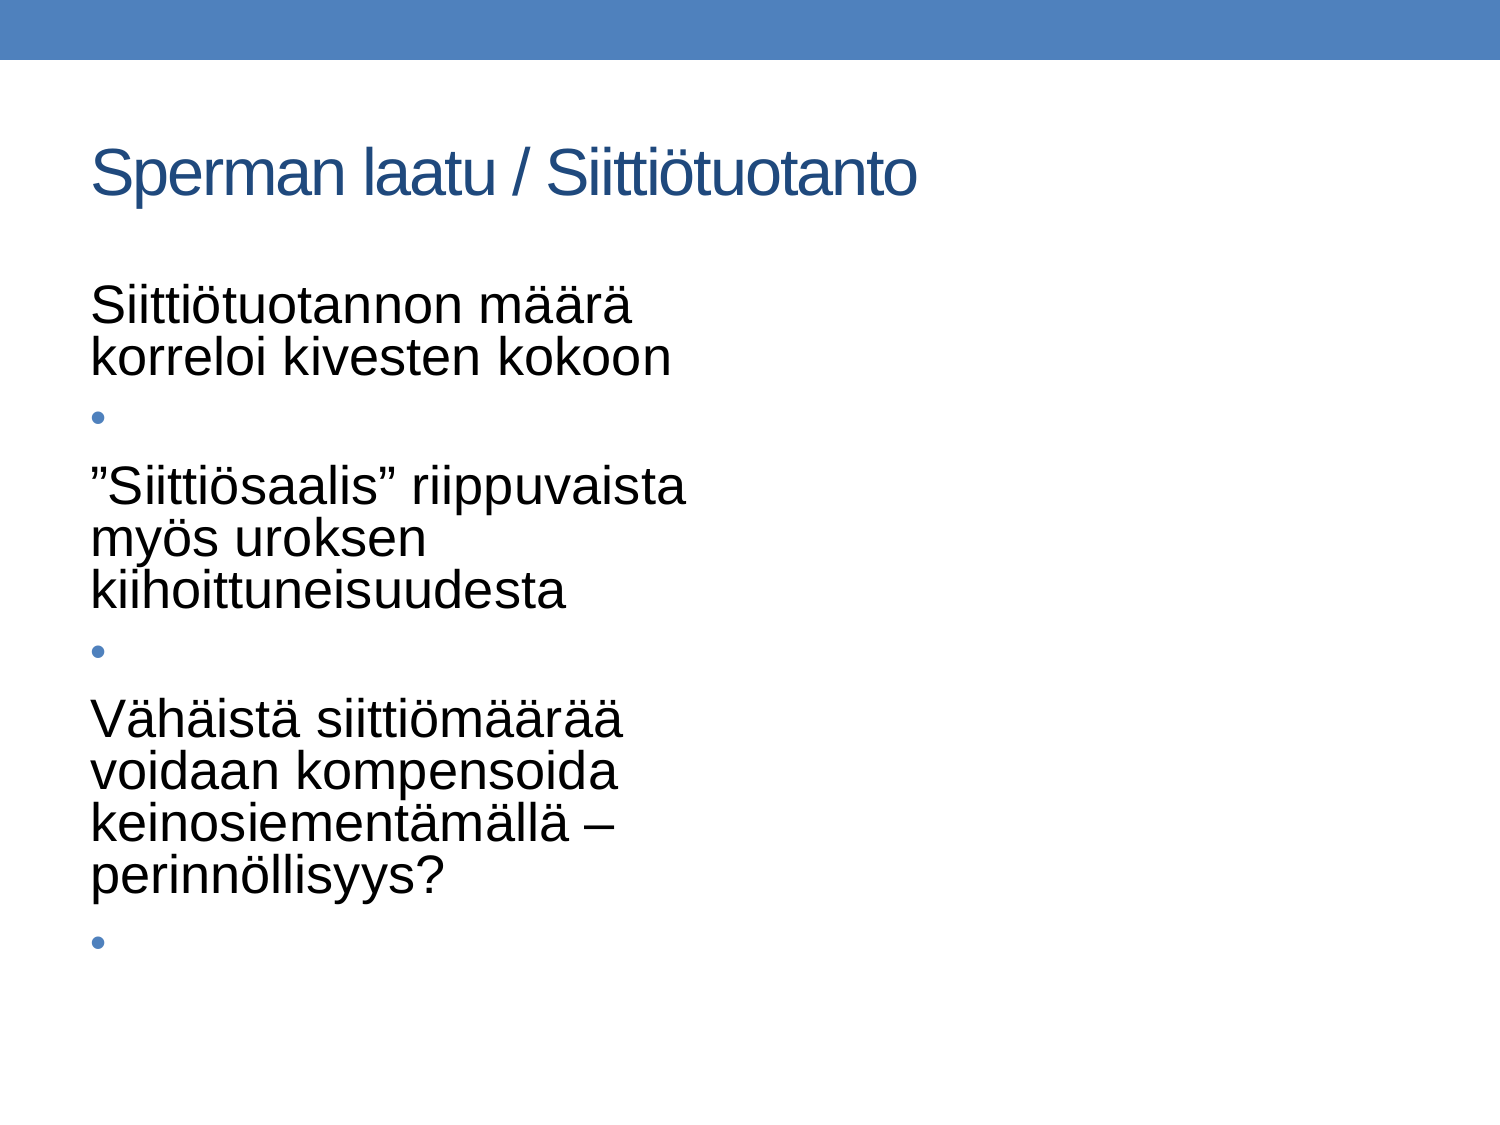

# Sperman laatu / Siittiötuotanto
Siittiötuotannon määrä korreloi kivesten kokoon
”Siittiösaalis” riippuvaista myös uroksen kiihoittuneisuudesta
Vähäistä siittiömäärää voidaan kompensoida keinosiementämällä – perinnöllisyys?